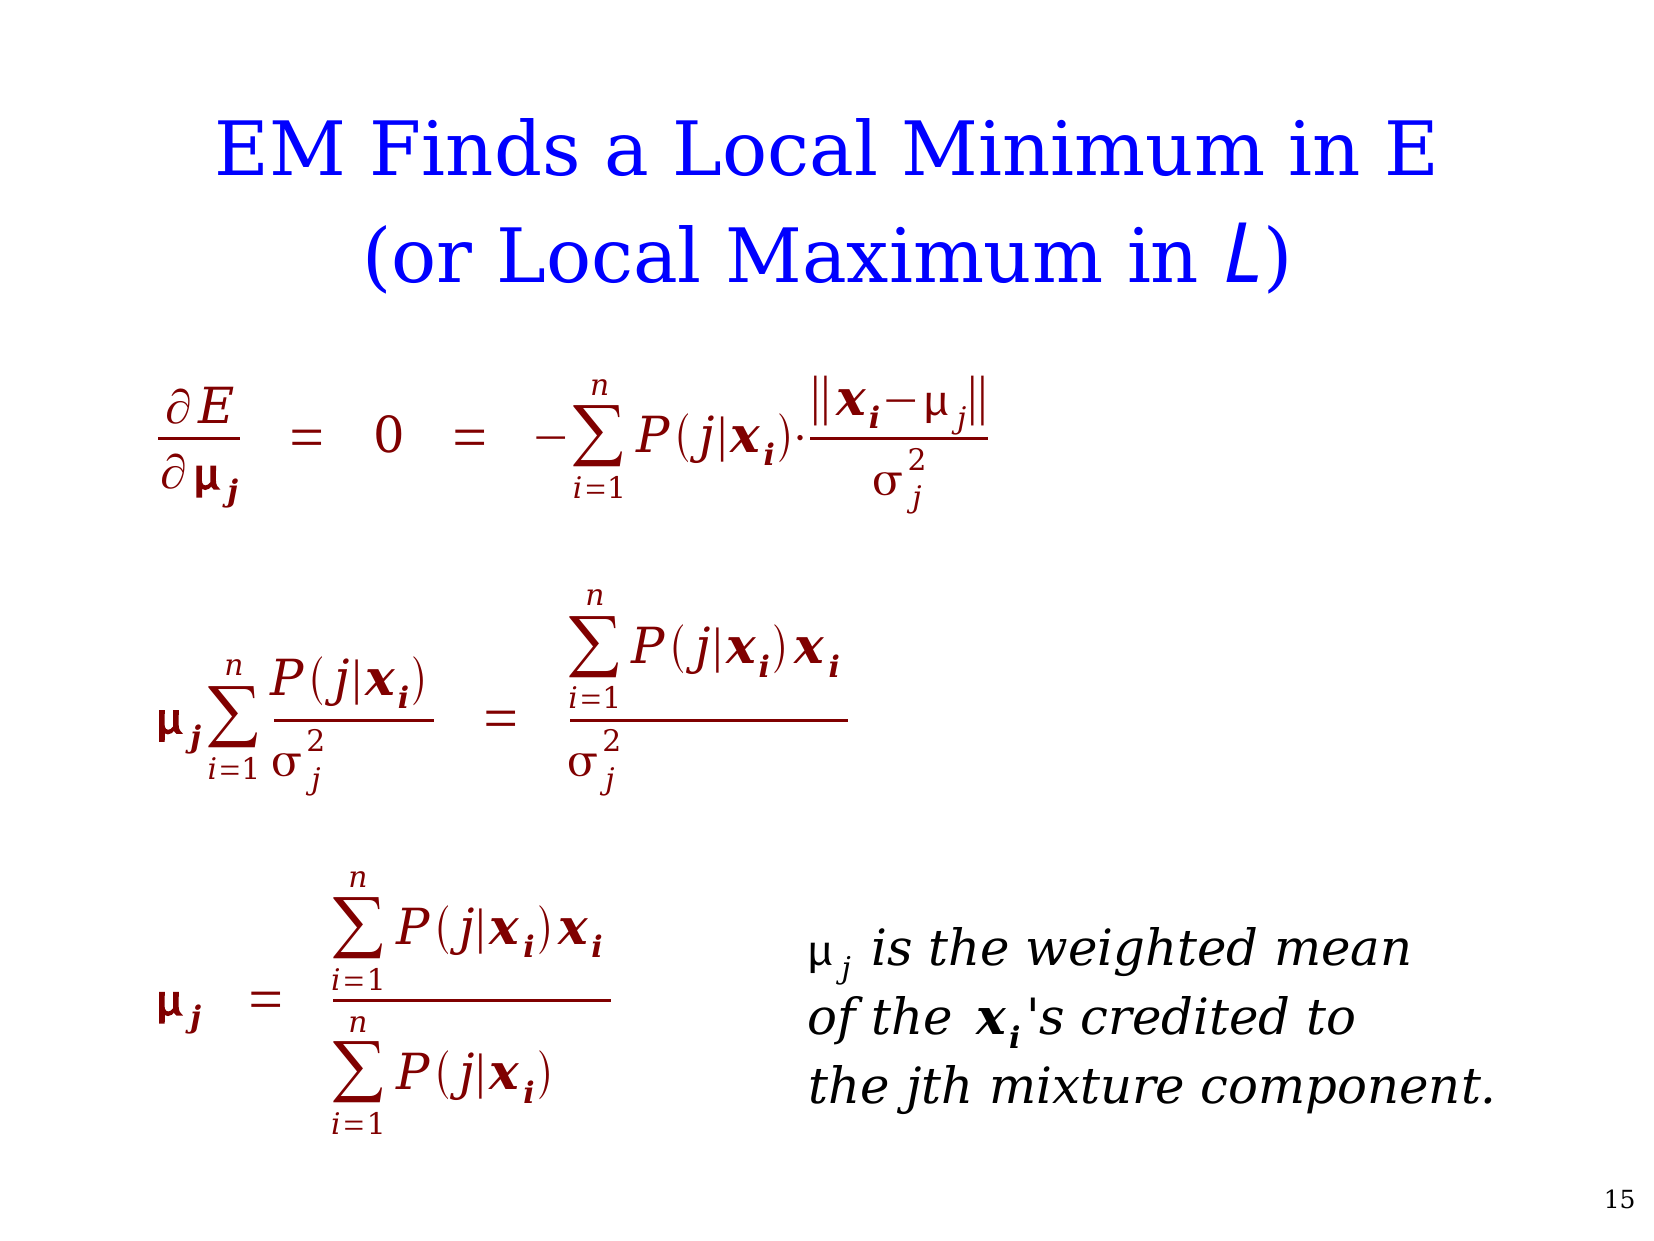

# EM Finds a Local Minimum in E (or Local Maximum in L)